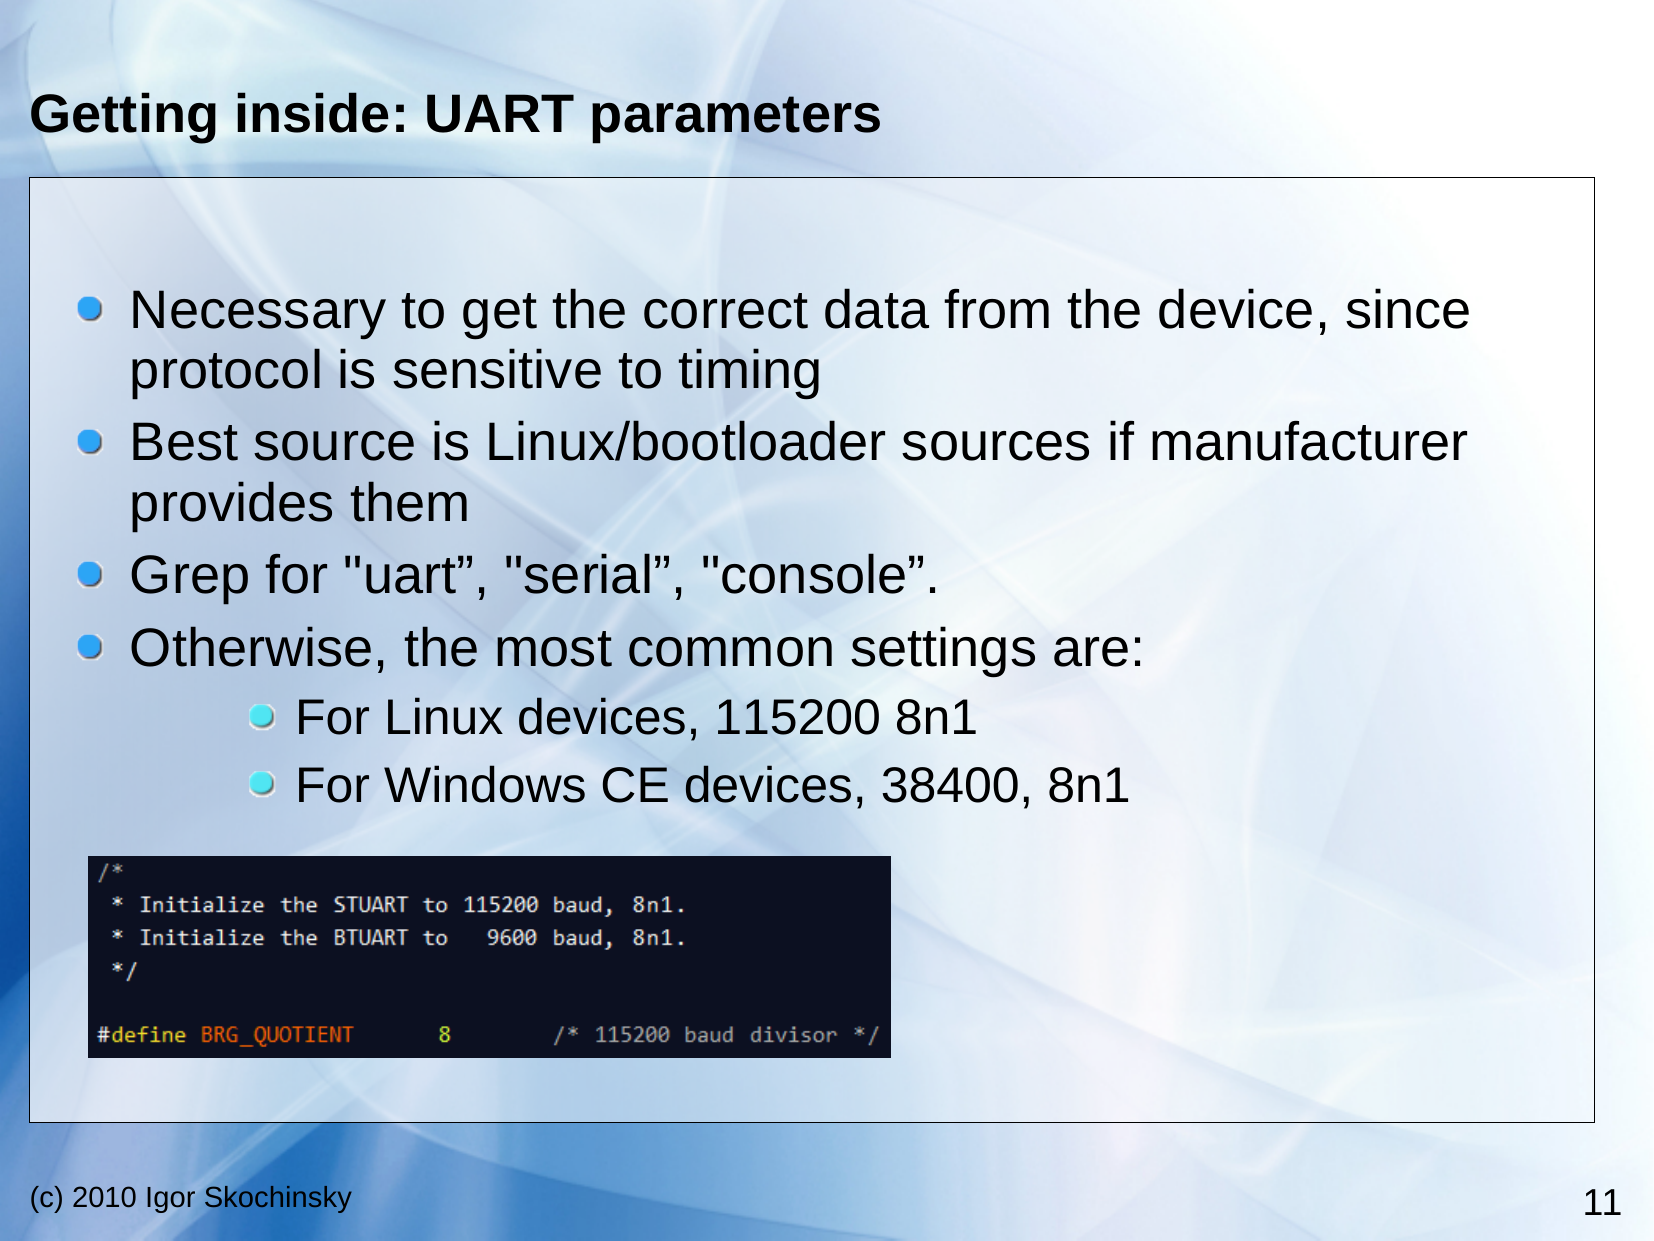

# Getting inside: UART parameters
Necessary to get the correct data from the device, since protocol is sensitive to timing
Best source is Linux/bootloader sources if manufacturer provides them
Grep for "uart”, "serial”, "console”.
Otherwise, the most common settings are:
For Linux devices, 115200 8n1
For Windows CE devices, 38400, 8n1
(c) 2010 Igor Skochinsky
11